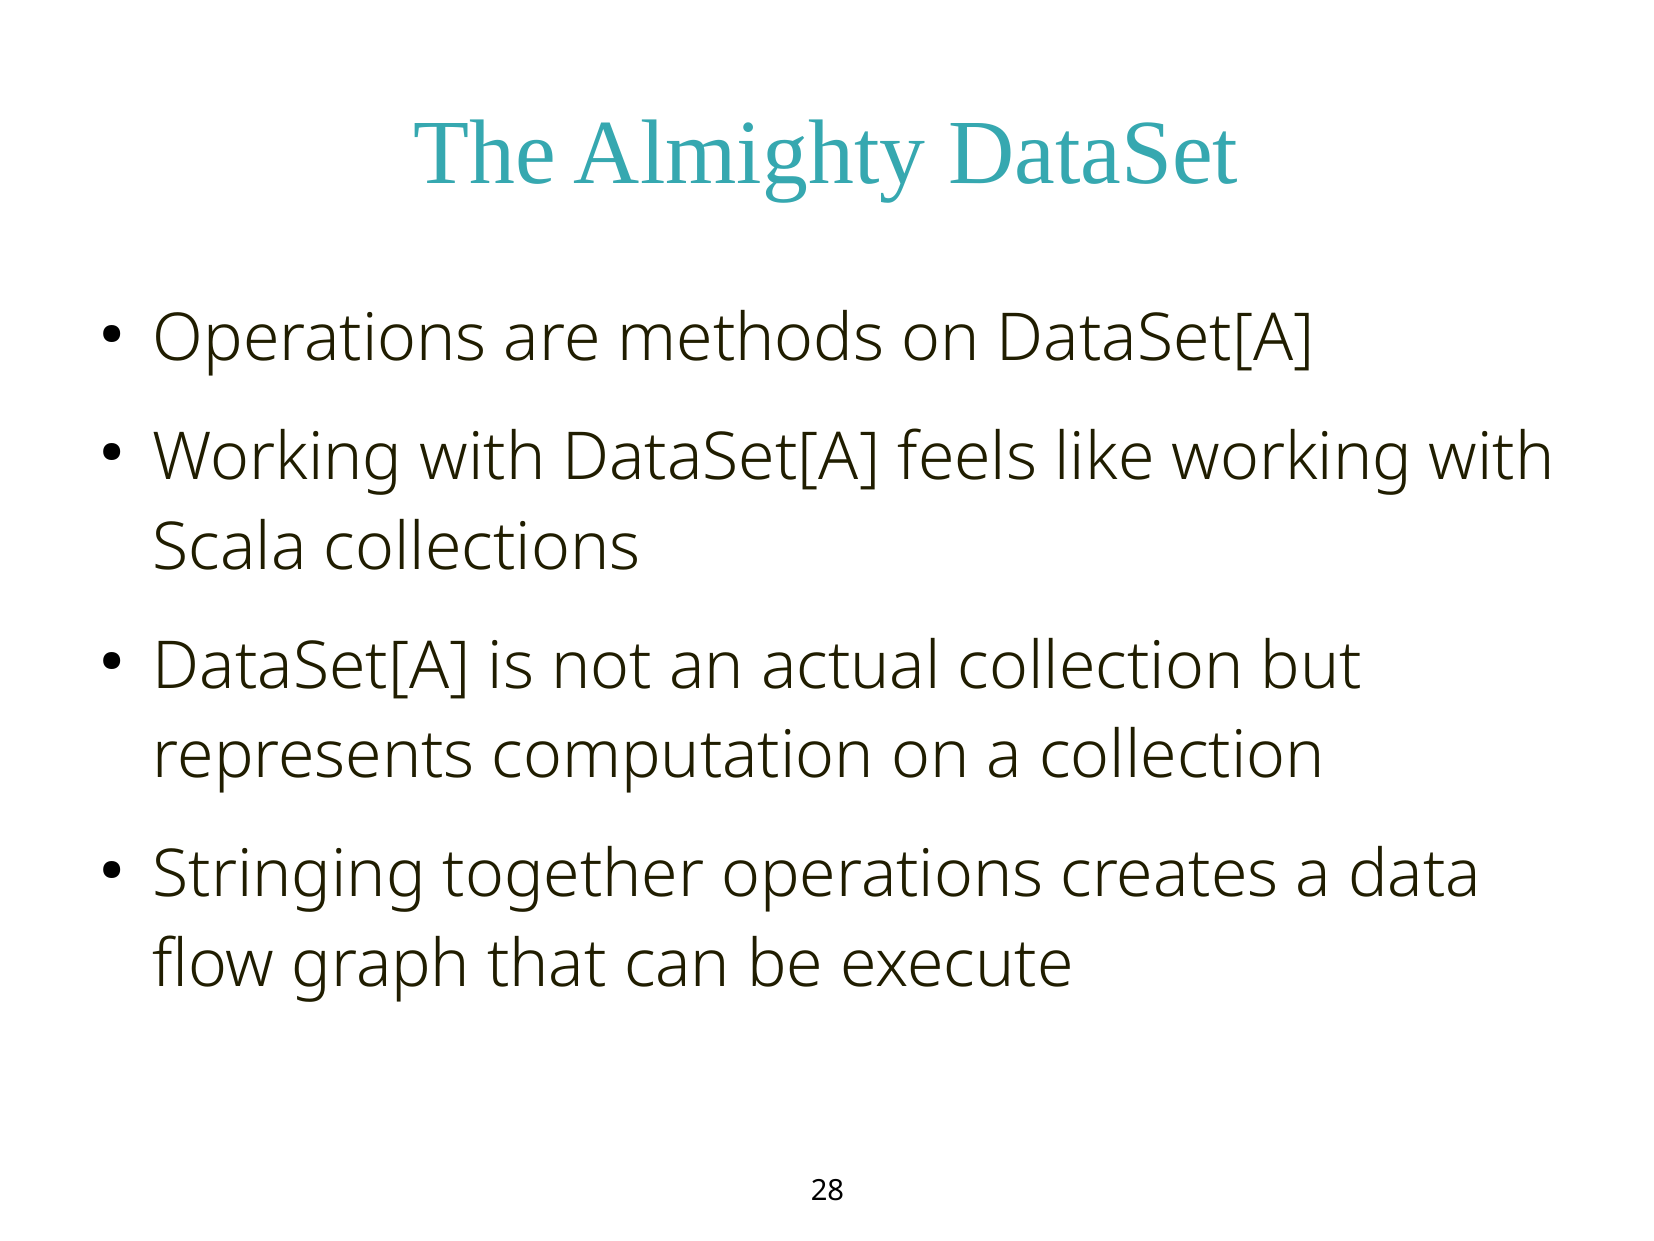

# The Almighty DataSet
Operations are methods on DataSet[A]
Working with DataSet[A] feels like working with Scala collections
DataSet[A] is not an actual collection but represents computation on a collection
Stringing together operations creates a data flow graph that can be execute
28